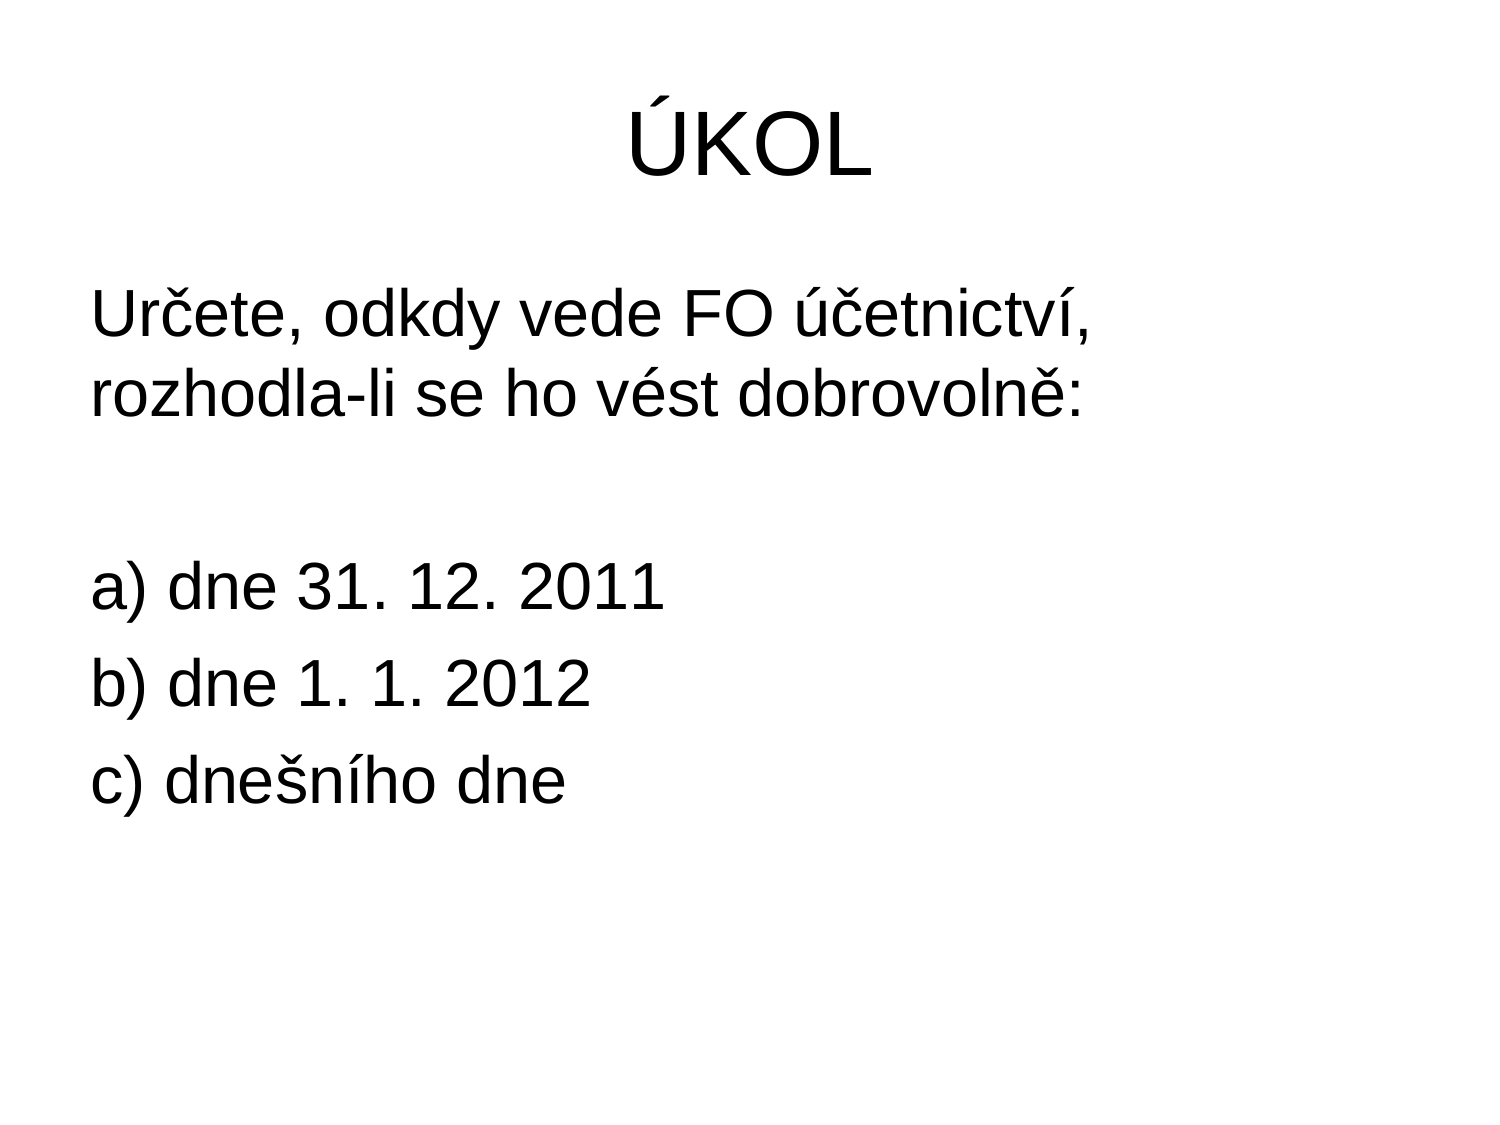

# ÚKOL
Určete, odkdy vede FO účetnictví,
rozhodla-li se ho vést dobrovolně:
a) dne 31. 12. 2011
b) dne 1. 1. 2012
c) dnešního dne